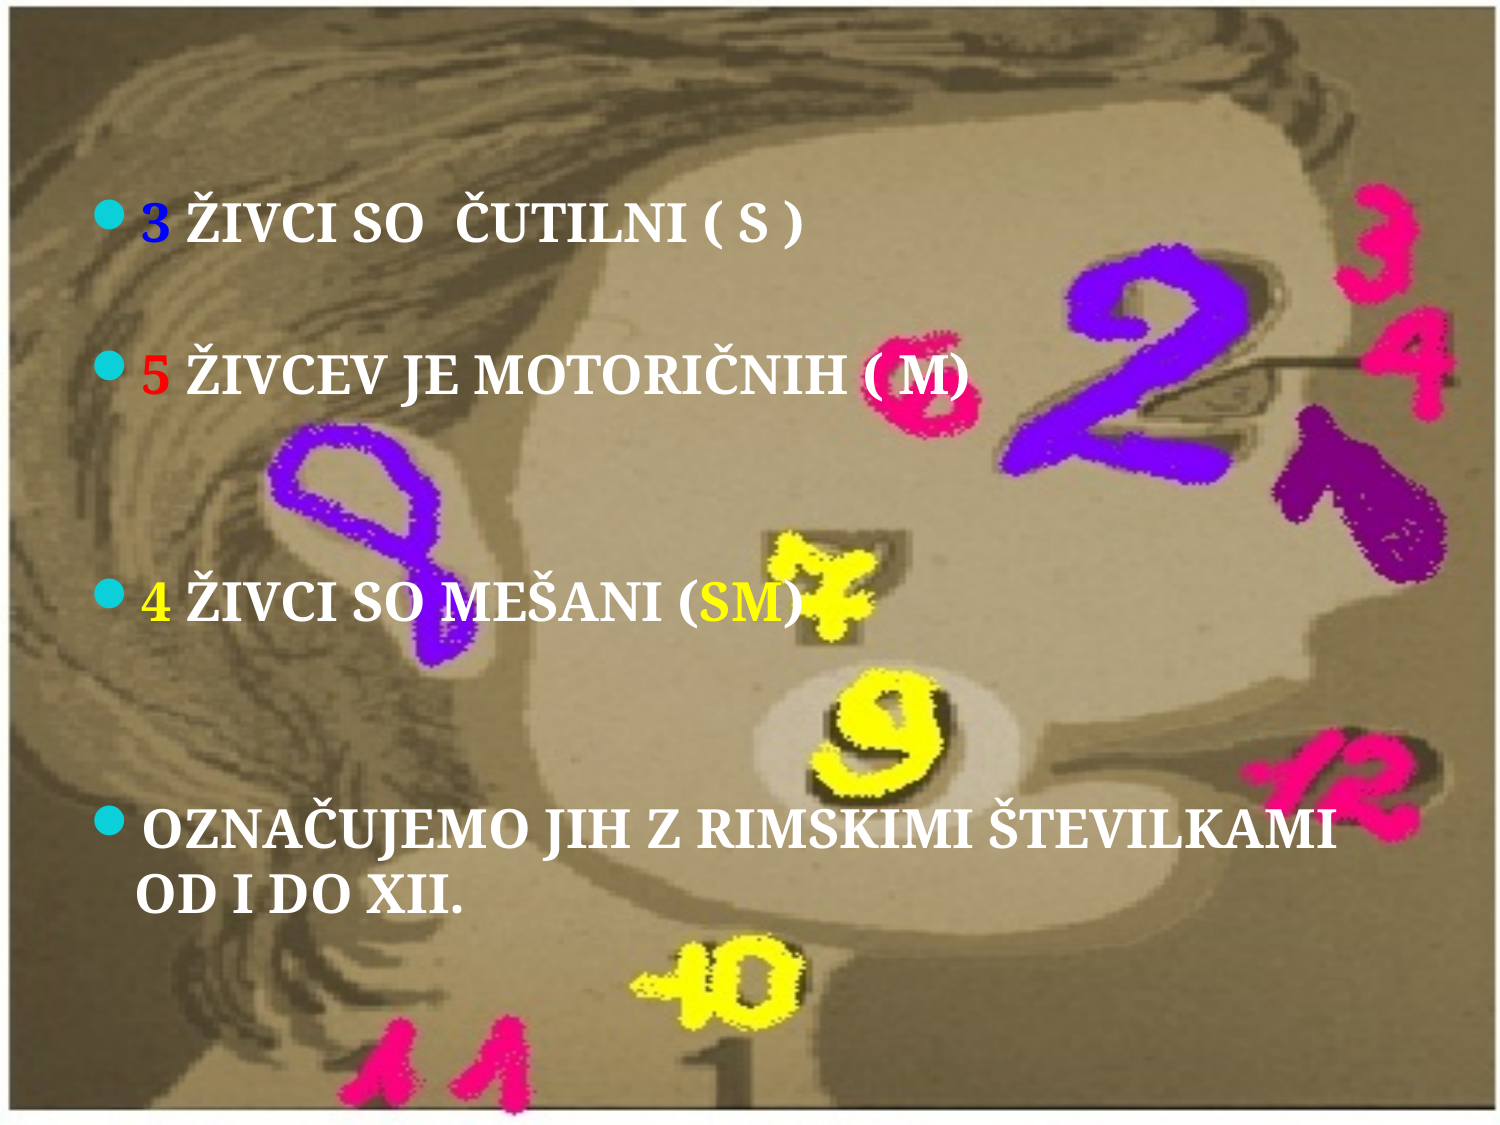

3 ŽIVCI SO ČUTILNI ( S )
5 ŽIVCEV JE MOTORIČNIH ( M)
4 ŽIVCI SO MEŠANI (SM)
OZNAČUJEMO JIH Z RIMSKIMI ŠTEVILKAMI OD I DO XII.
#